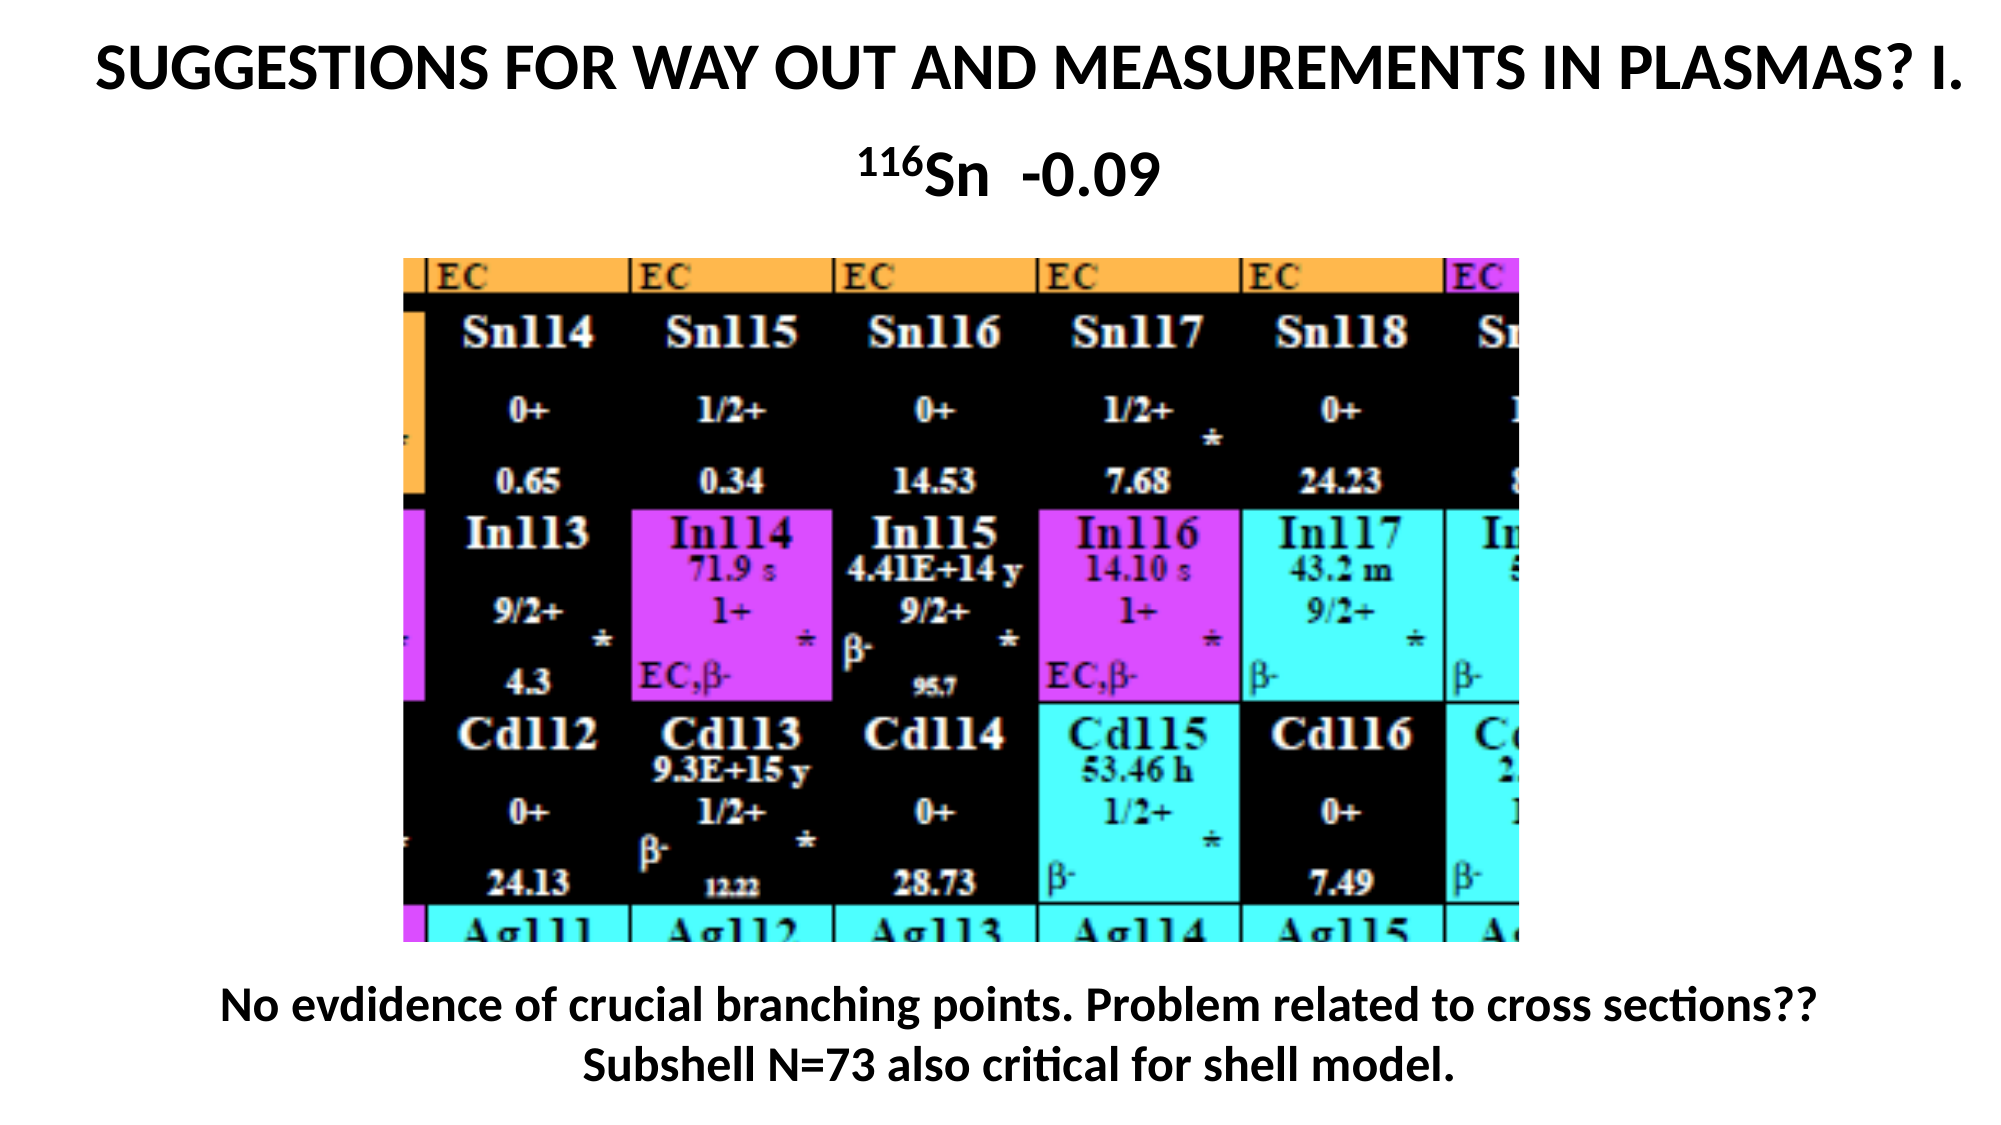

SUGGESTIONS FOR WAY OUT AND MEASUREMENTS IN PLASMAS? I.
116Sn -0.09
No evdidence of crucial branching points. Problem related to cross sections??
Subshell N=73 also critical for shell model.